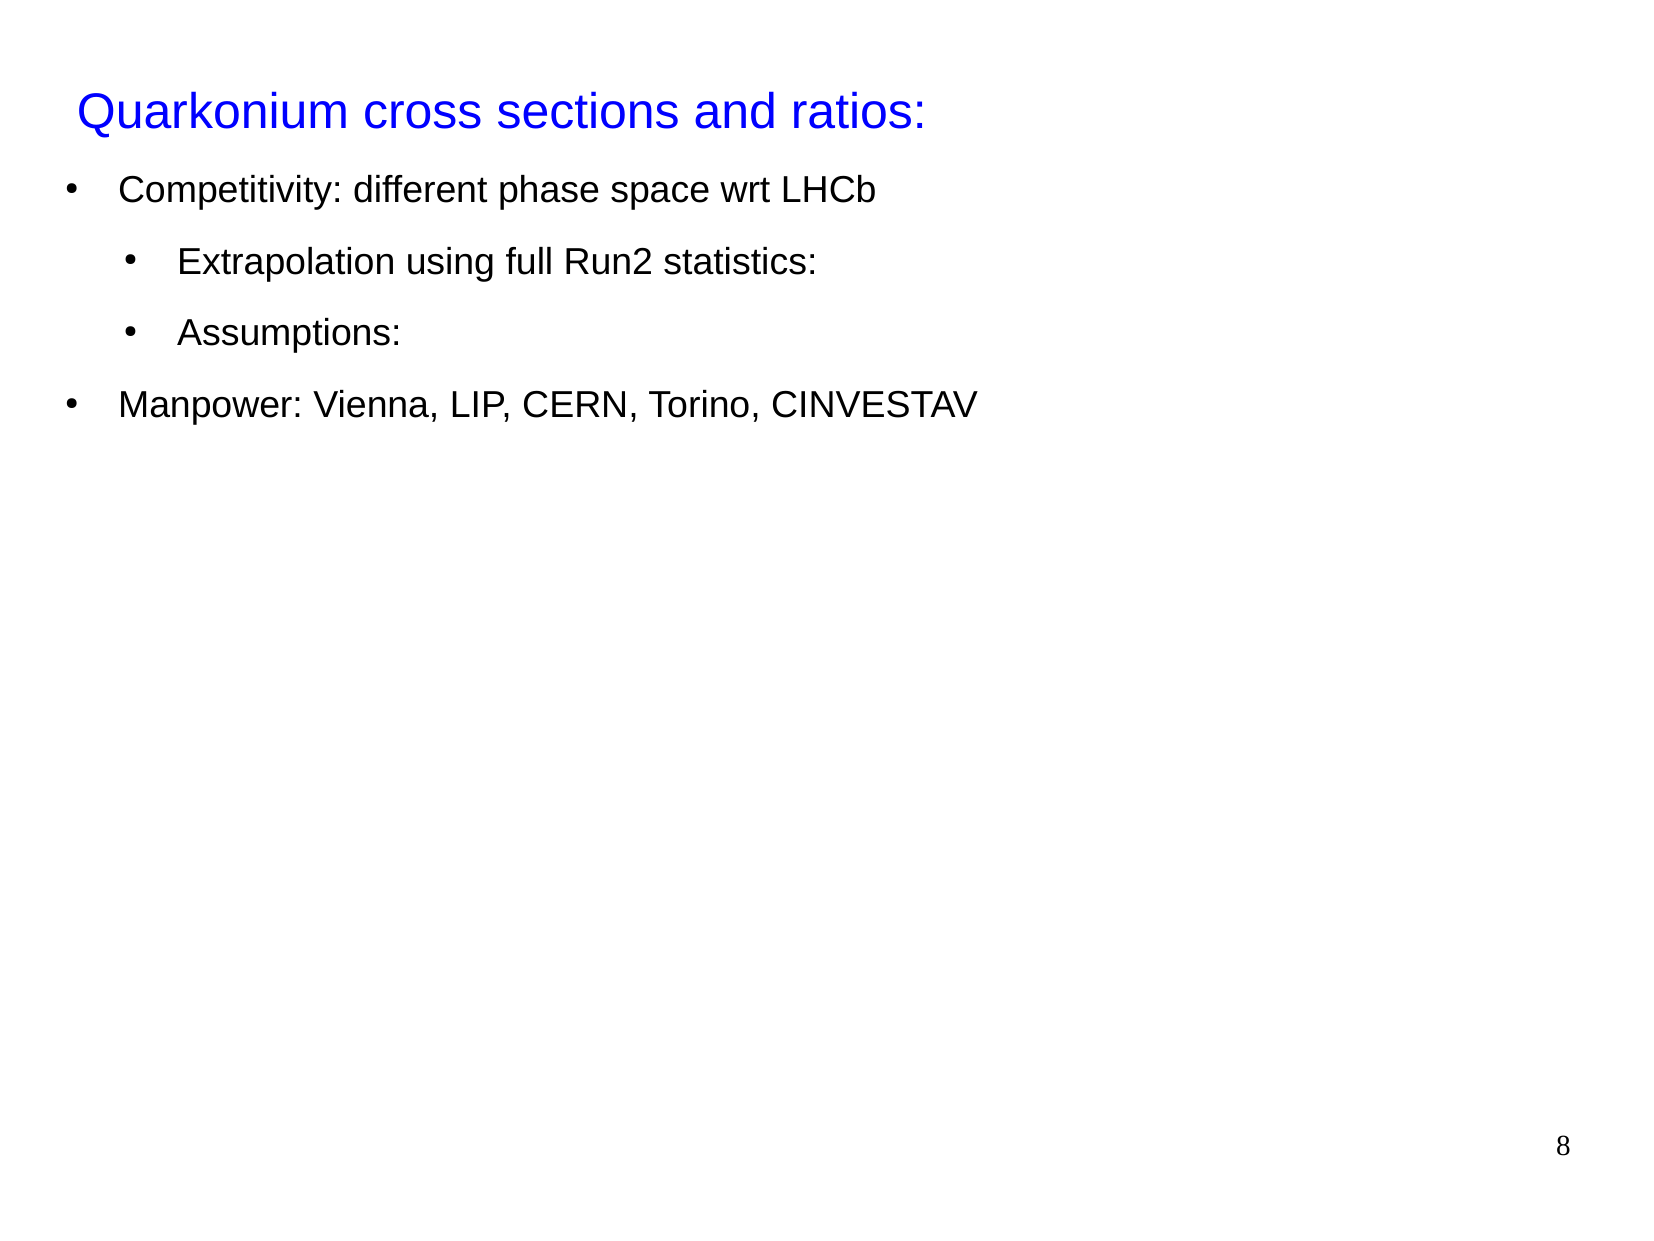

# Quarkonium cross sections and ratios:
Competitivity: different phase space wrt LHCb
Extrapolation using full Run2 statistics:
Assumptions:
Manpower: Vienna, LIP, CERN, Torino, CINVESTAV
8